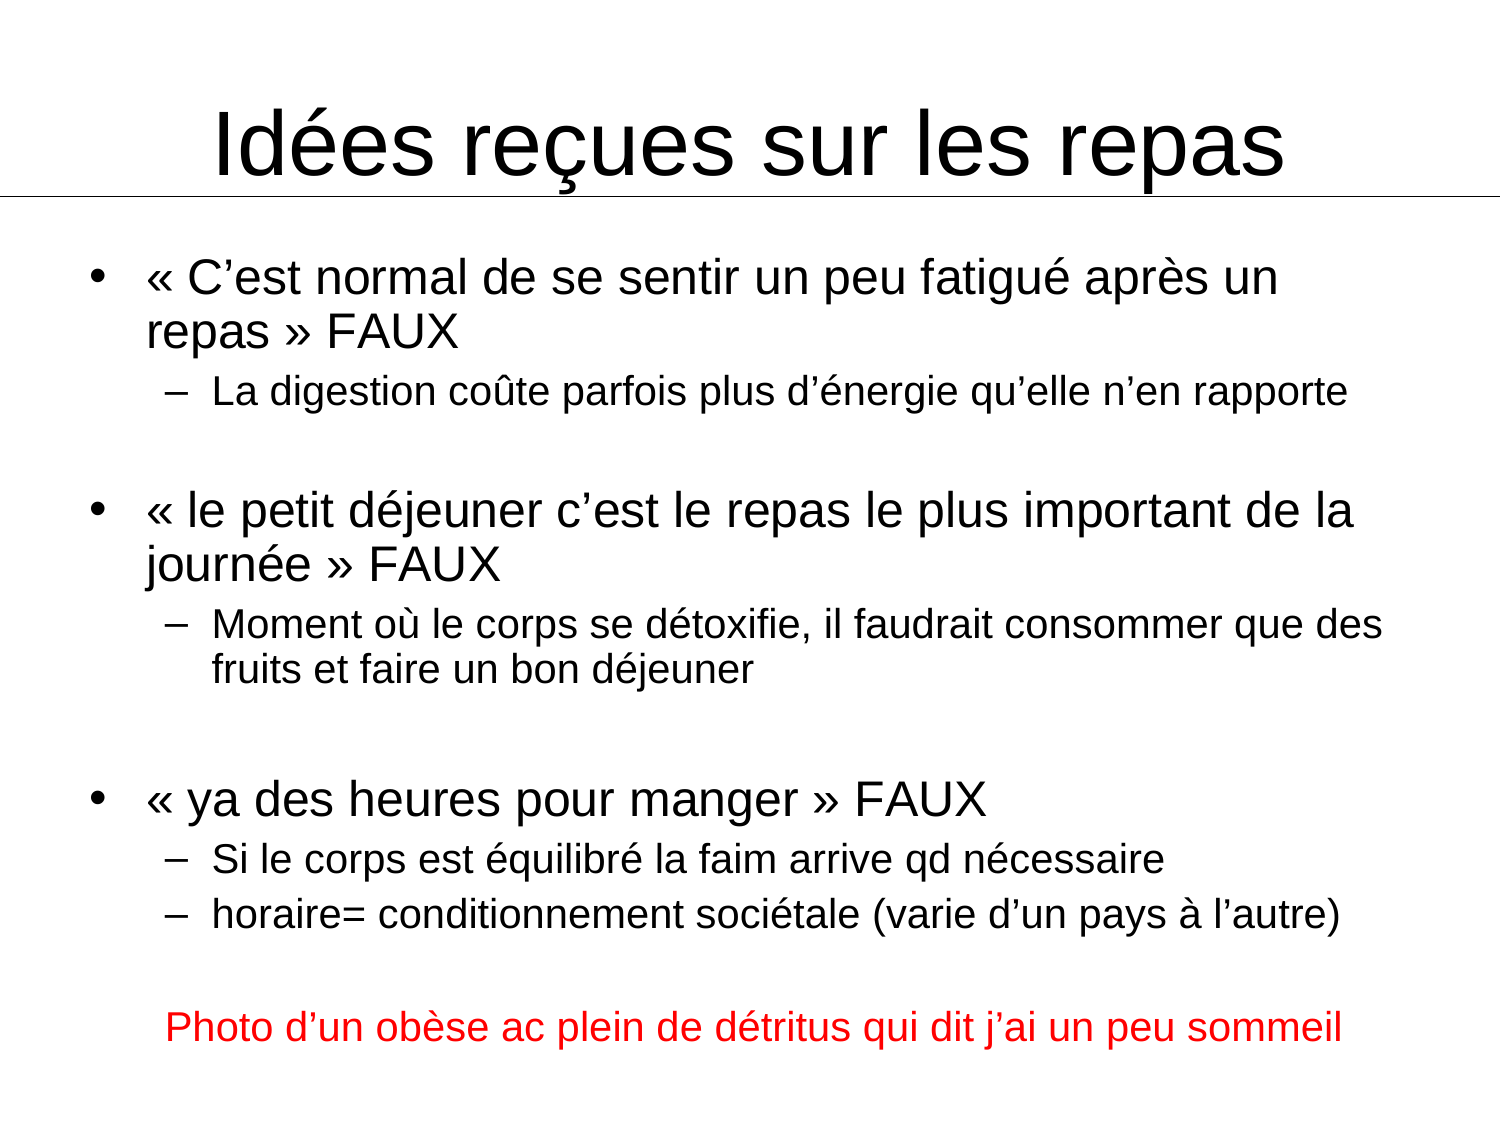

# Idées reçues sur les repas
« C’est normal de se sentir un peu fatigué après un repas » FAUX
La digestion coûte parfois plus d’énergie qu’elle n’en rapporte
« le petit déjeuner c’est le repas le plus important de la journée » FAUX
Moment où le corps se détoxifie, il faudrait consommer que des fruits et faire un bon déjeuner
« ya des heures pour manger » FAUX
Si le corps est équilibré la faim arrive qd nécessaire
horaire= conditionnement sociétale (varie d’un pays à l’autre)
Photo d’un obèse ac plein de détritus qui dit j’ai un peu sommeil